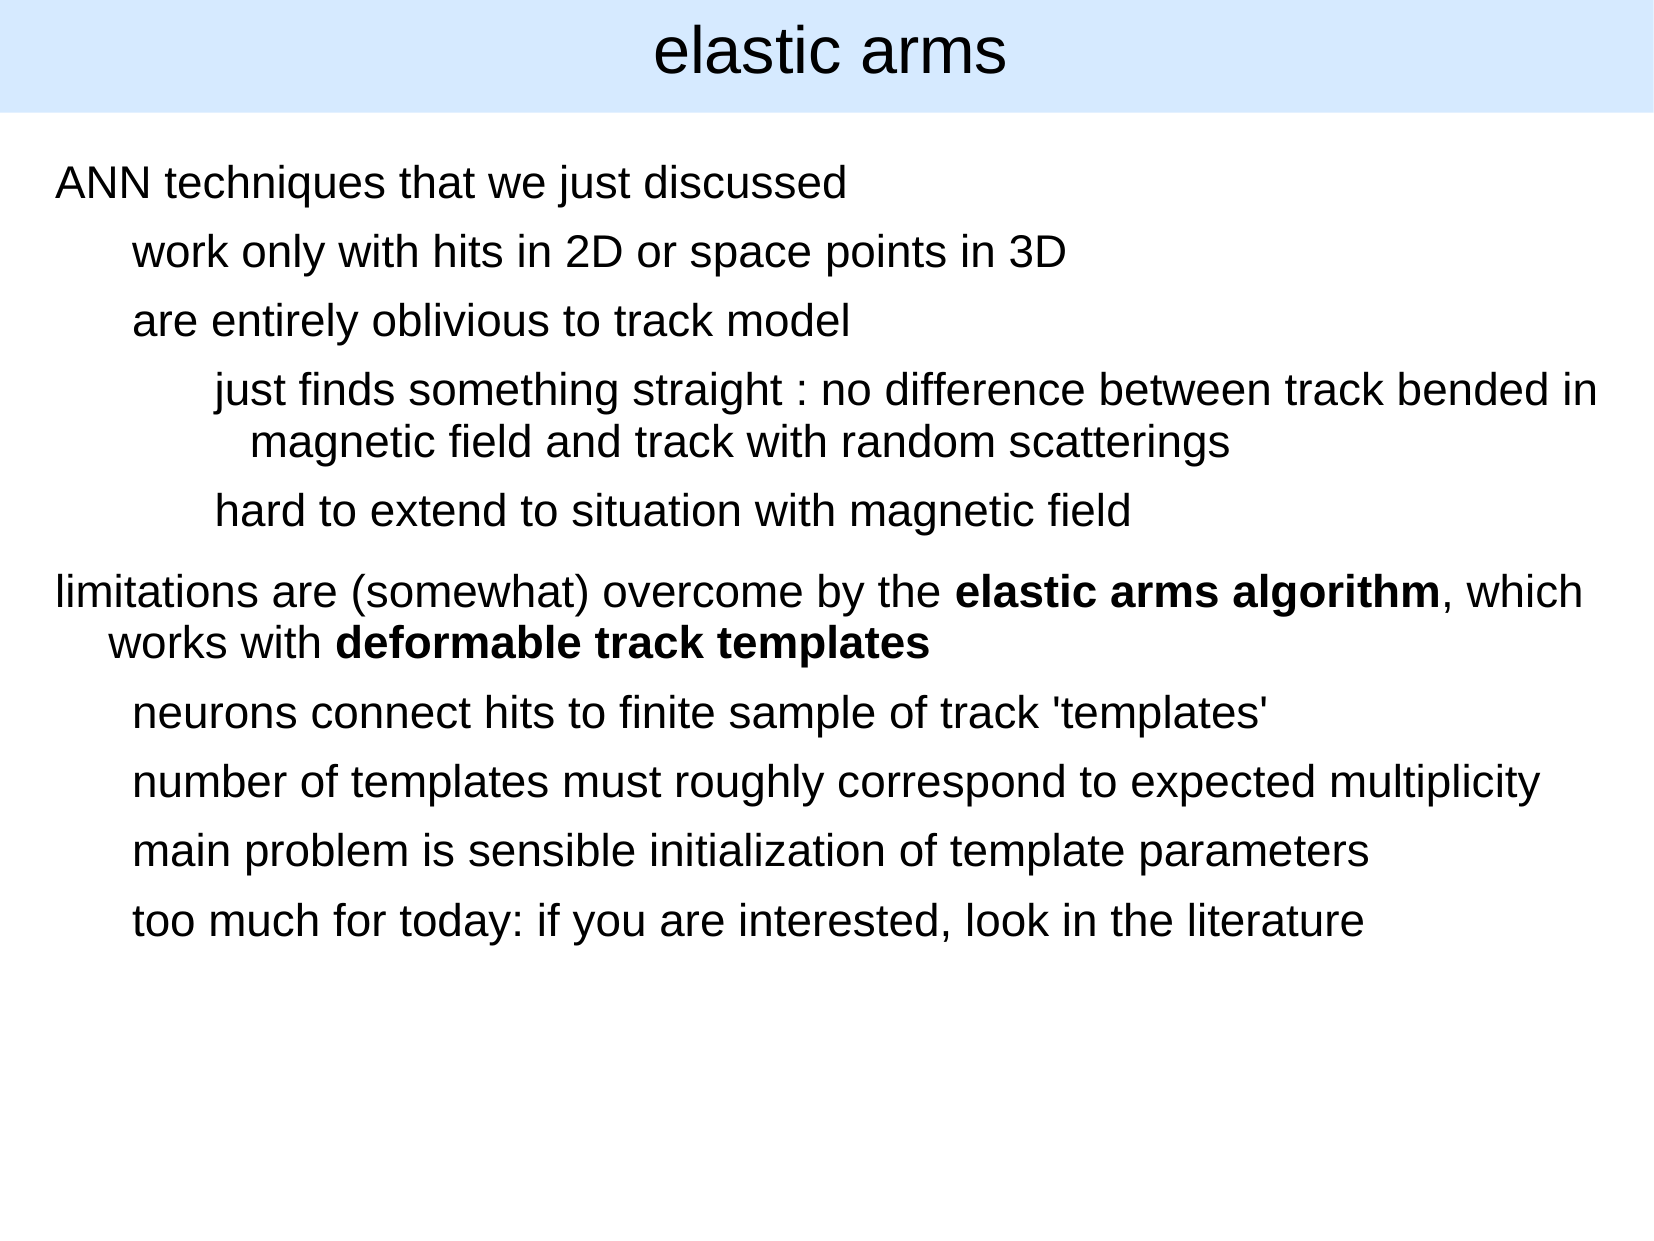

# elastic arms
ANN techniques that we just discussed
work only with hits in 2D or space points in 3D
are entirely oblivious to track model
just finds something straight : no difference between track bended in magnetic field and track with random scatterings
hard to extend to situation with magnetic field
limitations are (somewhat) overcome by the elastic arms algorithm, which works with deformable track templates
neurons connect hits to finite sample of track 'templates'
number of templates must roughly correspond to expected multiplicity
main problem is sensible initialization of template parameters
too much for today: if you are interested, look in the literature